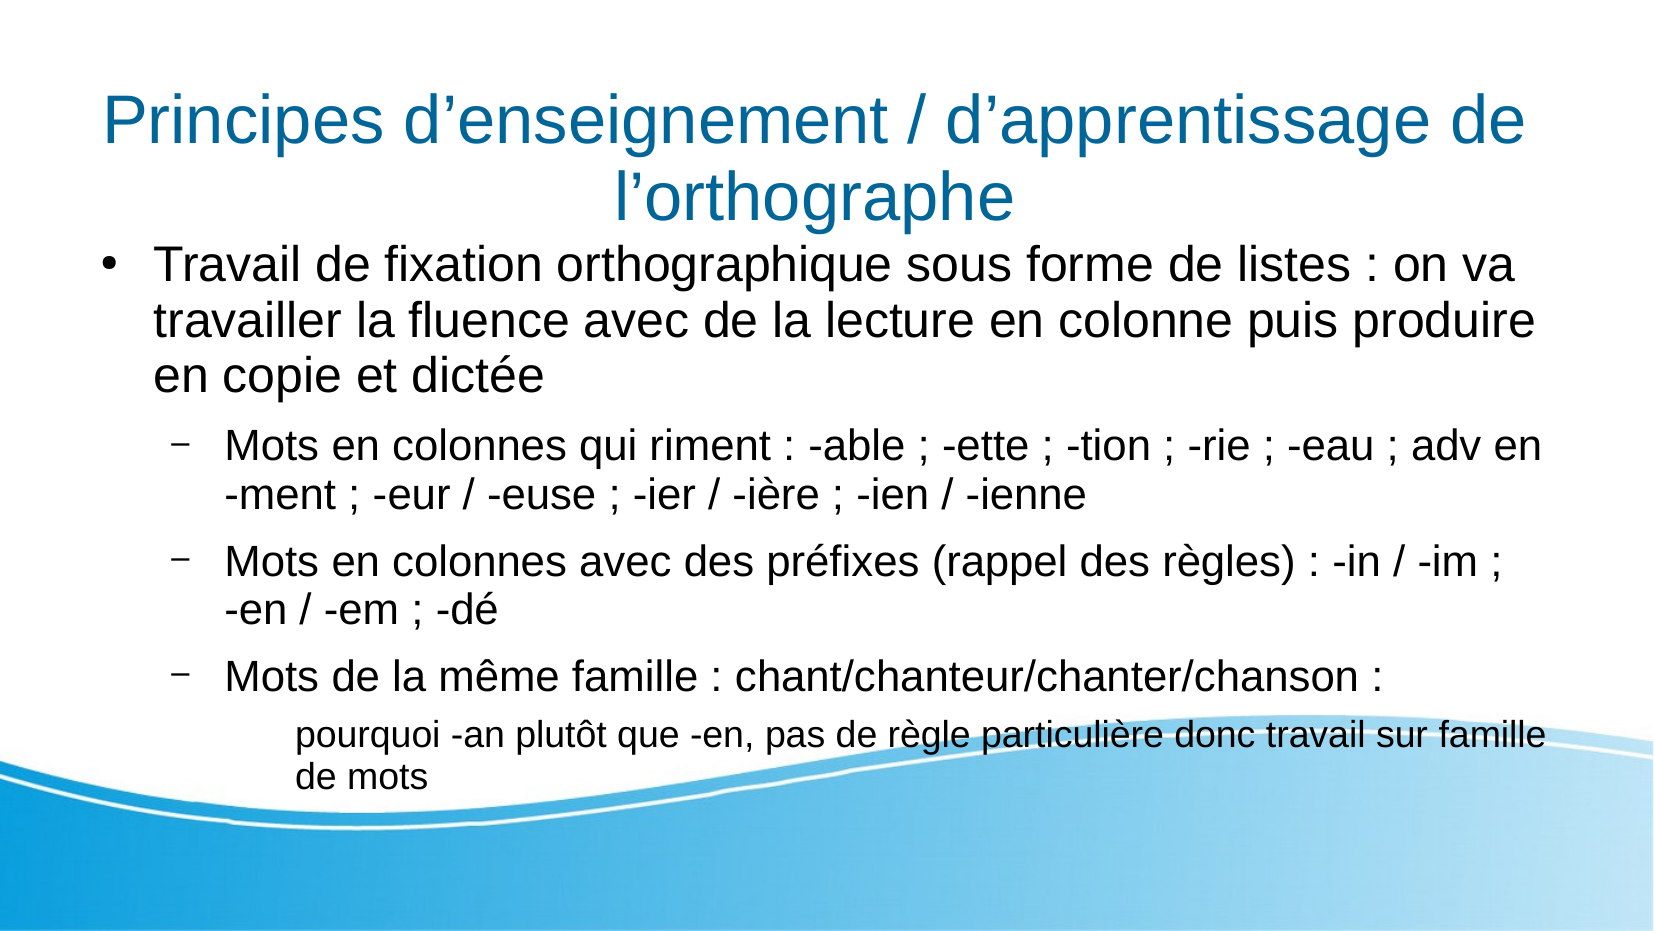

# Principes d’enseignement / d’apprentissage de l’orthographe
Travail de fixation orthographique sous forme de listes : on va travailler la fluence avec de la lecture en colonne puis produire en copie et dictée
Mots en colonnes qui riment : -able ; -ette ; -tion ; -rie ; -eau ; adv en -ment ; -eur / -euse ; -ier / -ière ; -ien / -ienne
Mots en colonnes avec des préfixes (rappel des règles) : -in / -im ; -en / -em ; -dé
Mots de la même famille : chant/chanteur/chanter/chanson :
pourquoi -an plutôt que -en, pas de règle particulière donc travail sur famille de mots